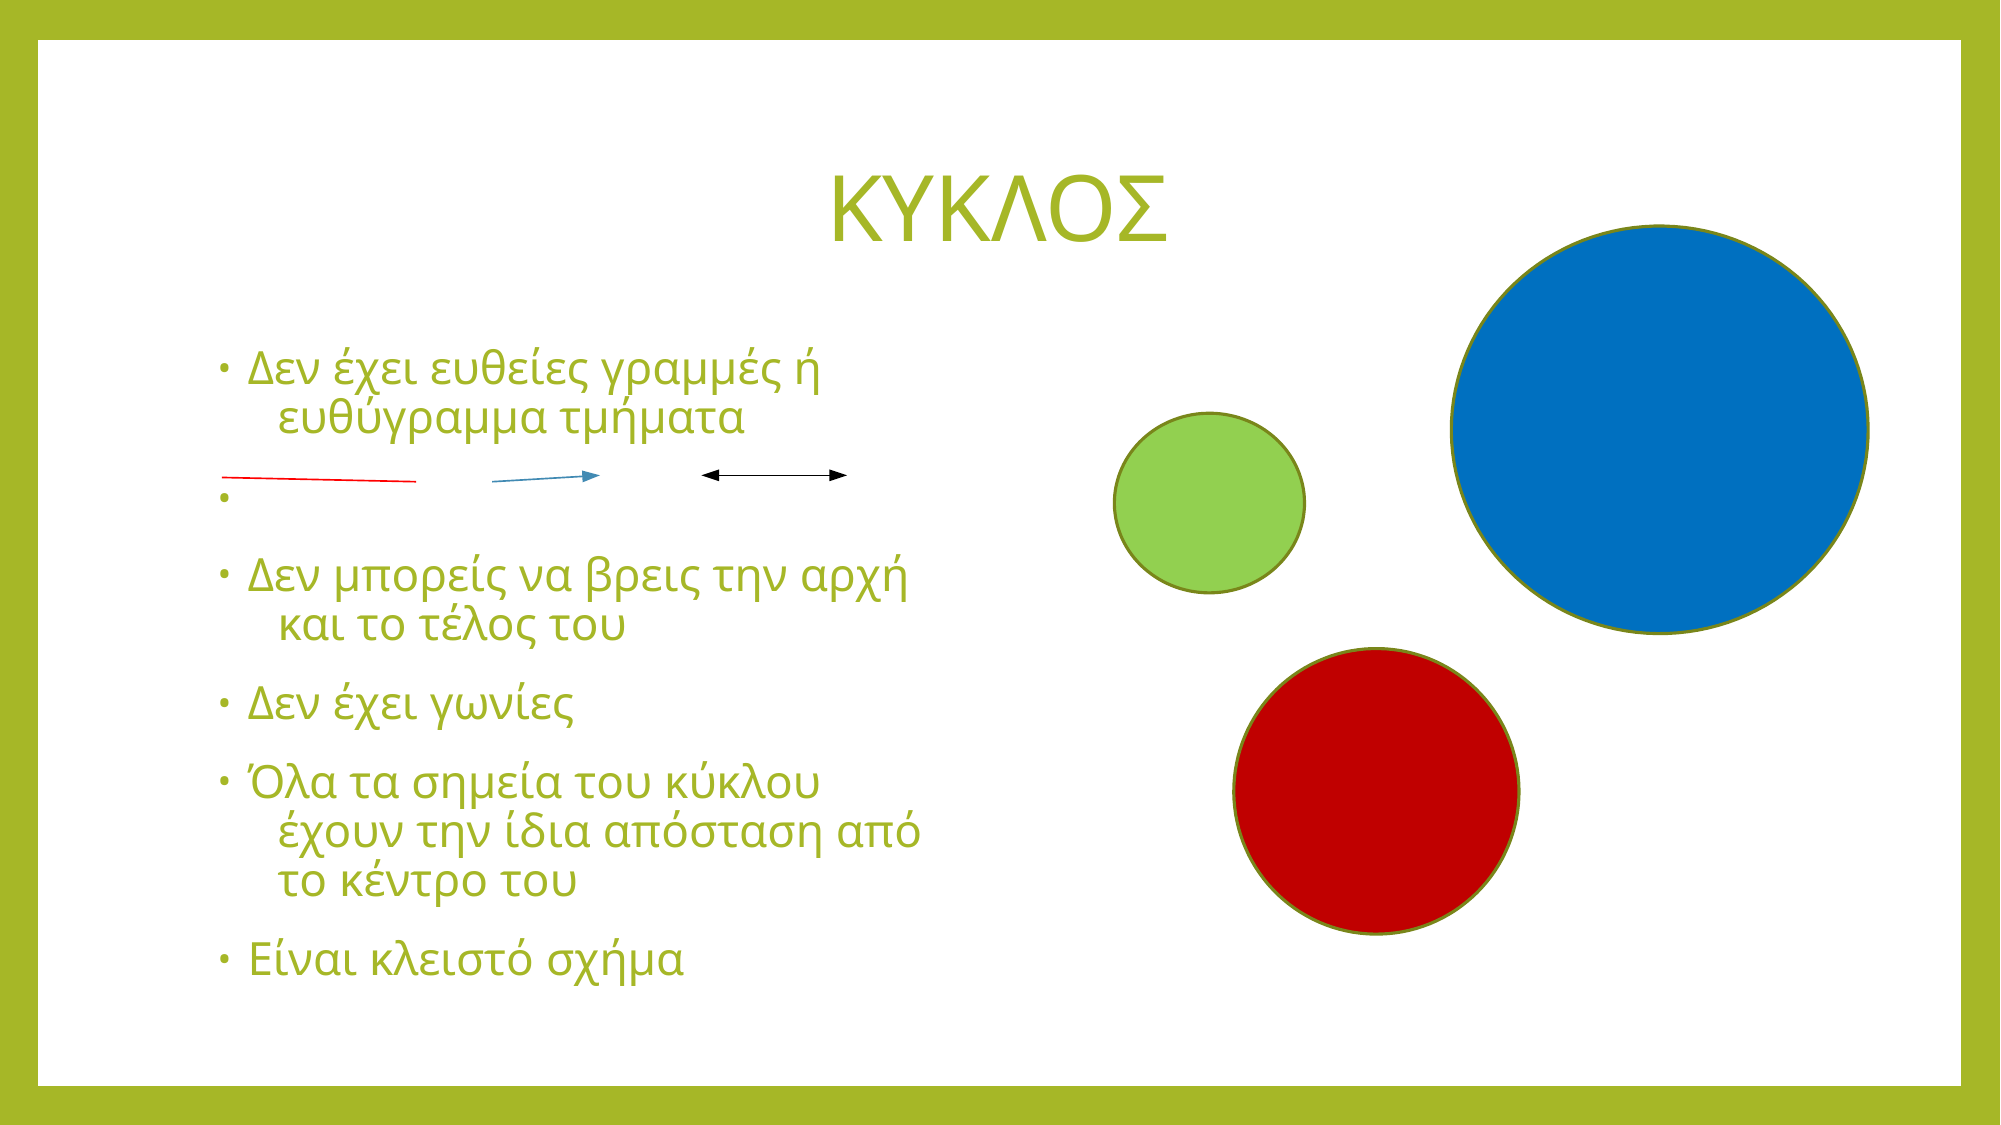

# ΚΥΚΛΟΣ
Δεν έχει ευθείες γραμμές ή ευθύγραμμα τμήματα
Δεν μπορείς να βρεις την αρχή και το τέλος του
Δεν έχει γωνίες
Όλα τα σημεία του κύκλου έχουν την ίδια απόσταση από το κέντρο του
Είναι κλειστό σχήμα